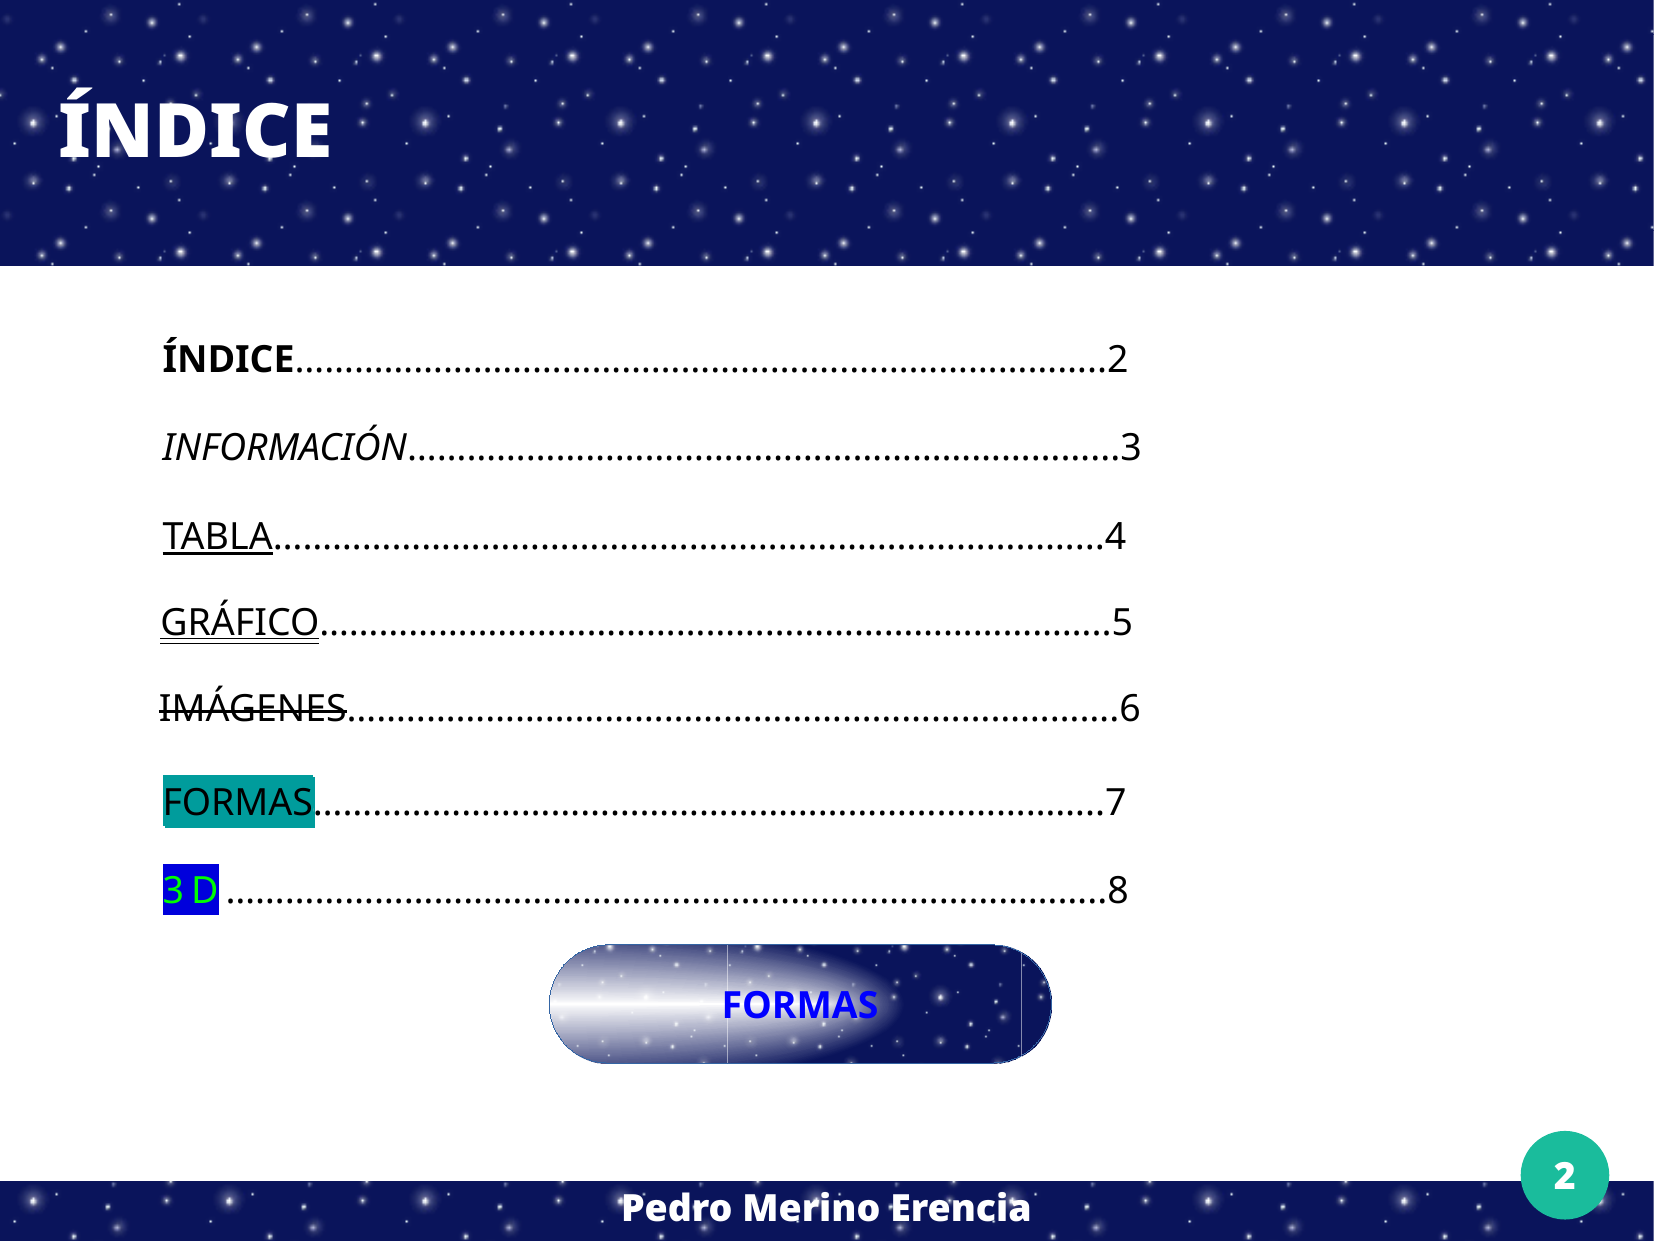

# ÍNDICE
ÍNDICE………………………………………………..……………………..2
INFORMACIÓN……………………………………………………………...3
TABLA………………………………………………………………………...4
GRÁFICO……………………………………………………………………..5
IMÁGENES……..…………………………………………………………….6
FORMAS……………………………………………………………………..7
3D………………………………………...…………………………………..8
FORMAS
2
Pedro Merino Erencia